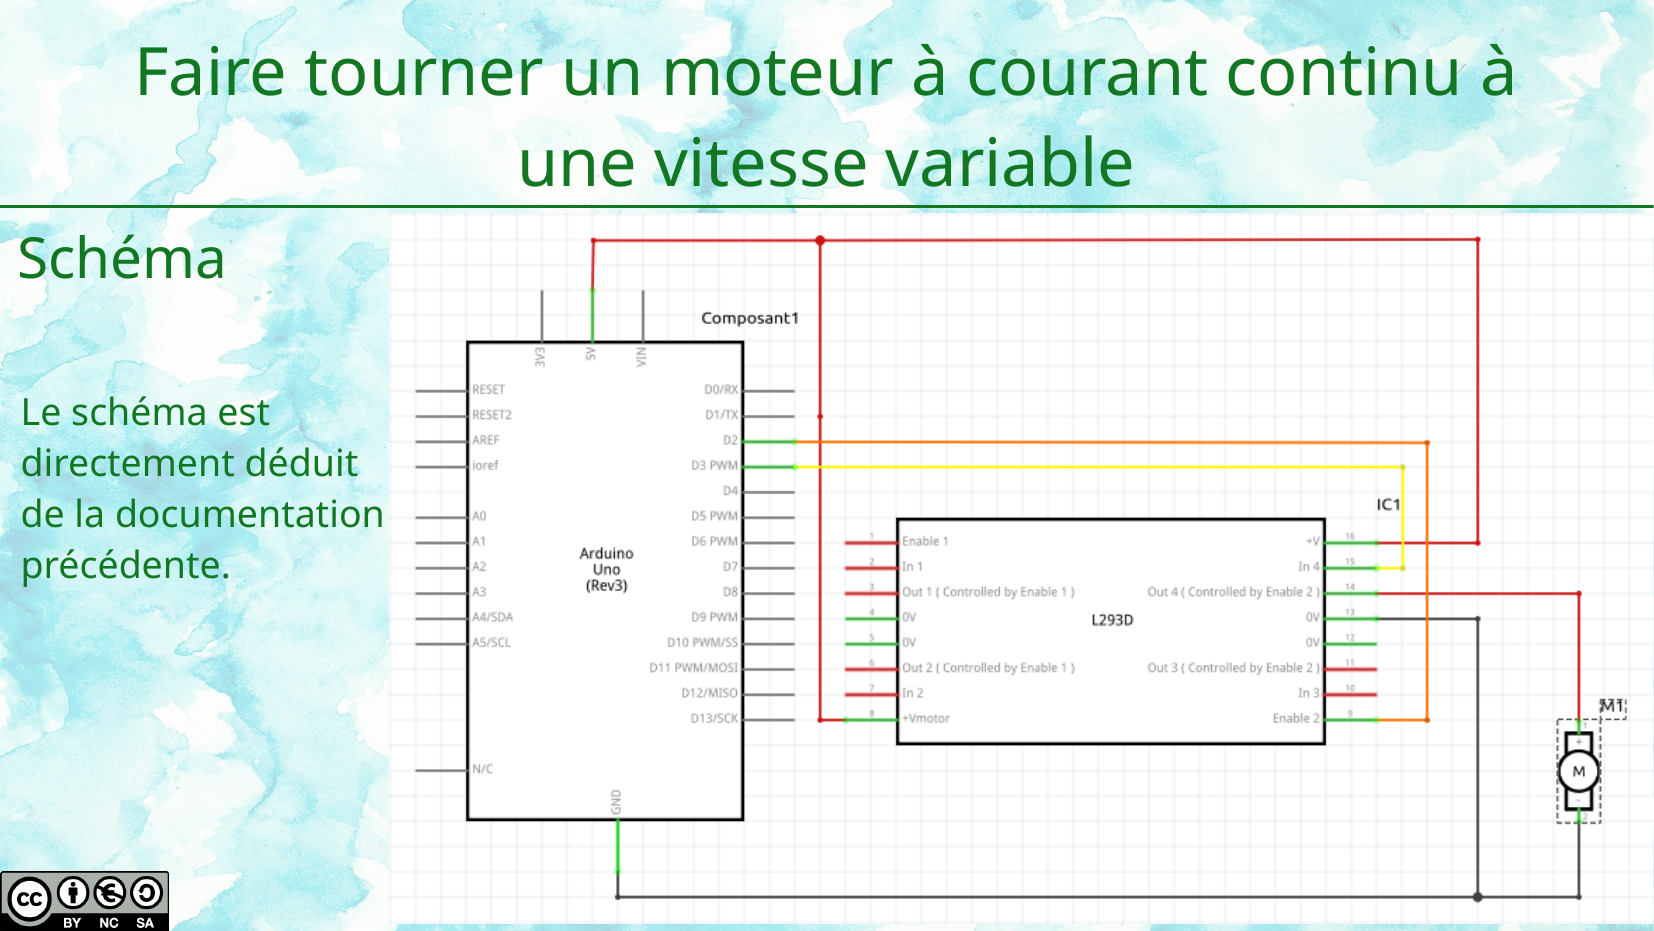

# Faire tourner un moteur à courant continu à une vitesse variable
Schéma
Le schéma est directement déduit de la documentation précédente.
14